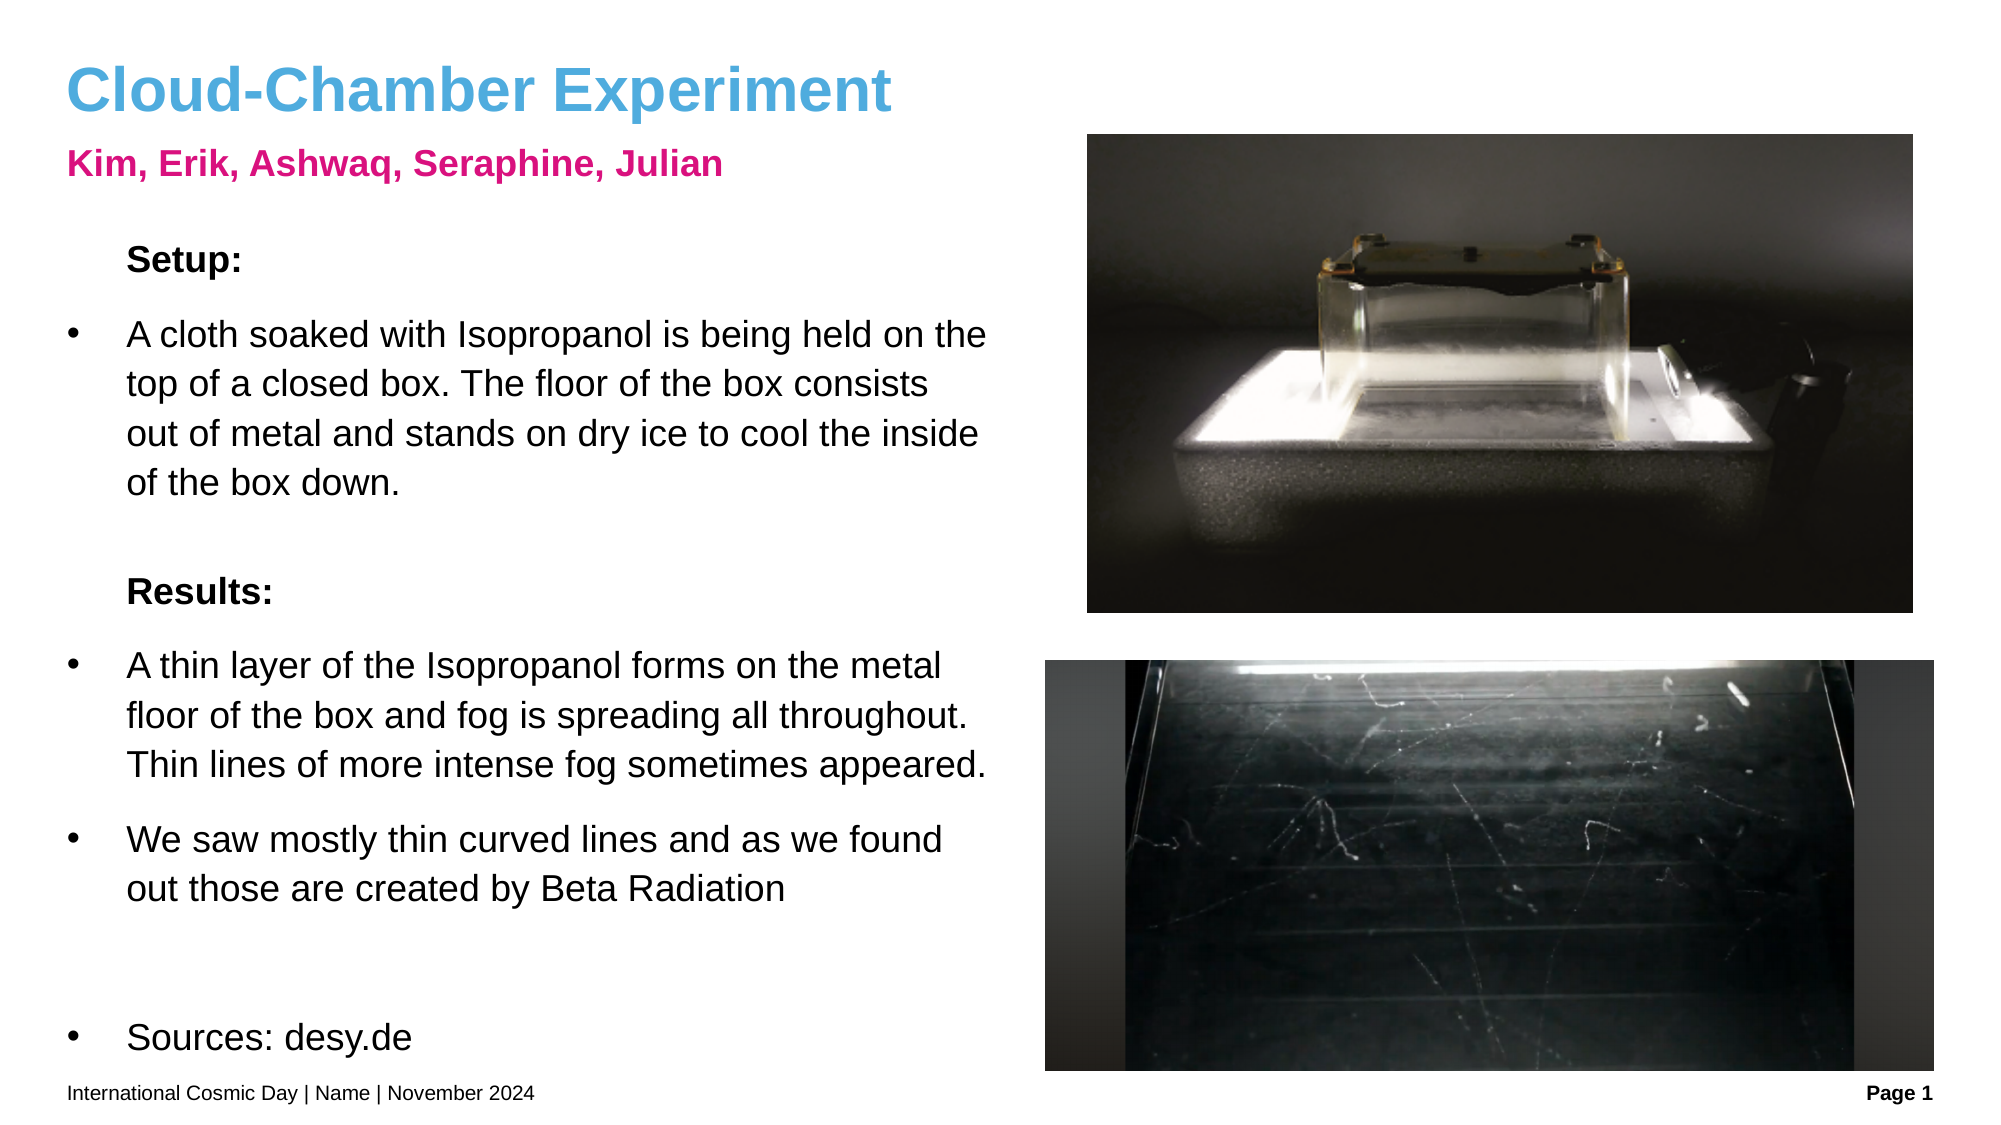

# Cloud-Chamber Experiment
Kim, Erik, Ashwaq, Seraphine, Julian
Setup:
A cloth soaked with Isopropanol is being held on the top of a closed box. The floor of the box consists out of metal and stands on dry ice to cool the inside of the box down.
Results:
A thin layer of the Isopropanol forms on the metal floor of the box and fog is spreading all throughout. Thin lines of more intense fog sometimes appeared.
We saw mostly thin curved lines and as we found out those are created by Beta Radiation
Sources: desy.de
International Cosmic Day | Name | November 2024